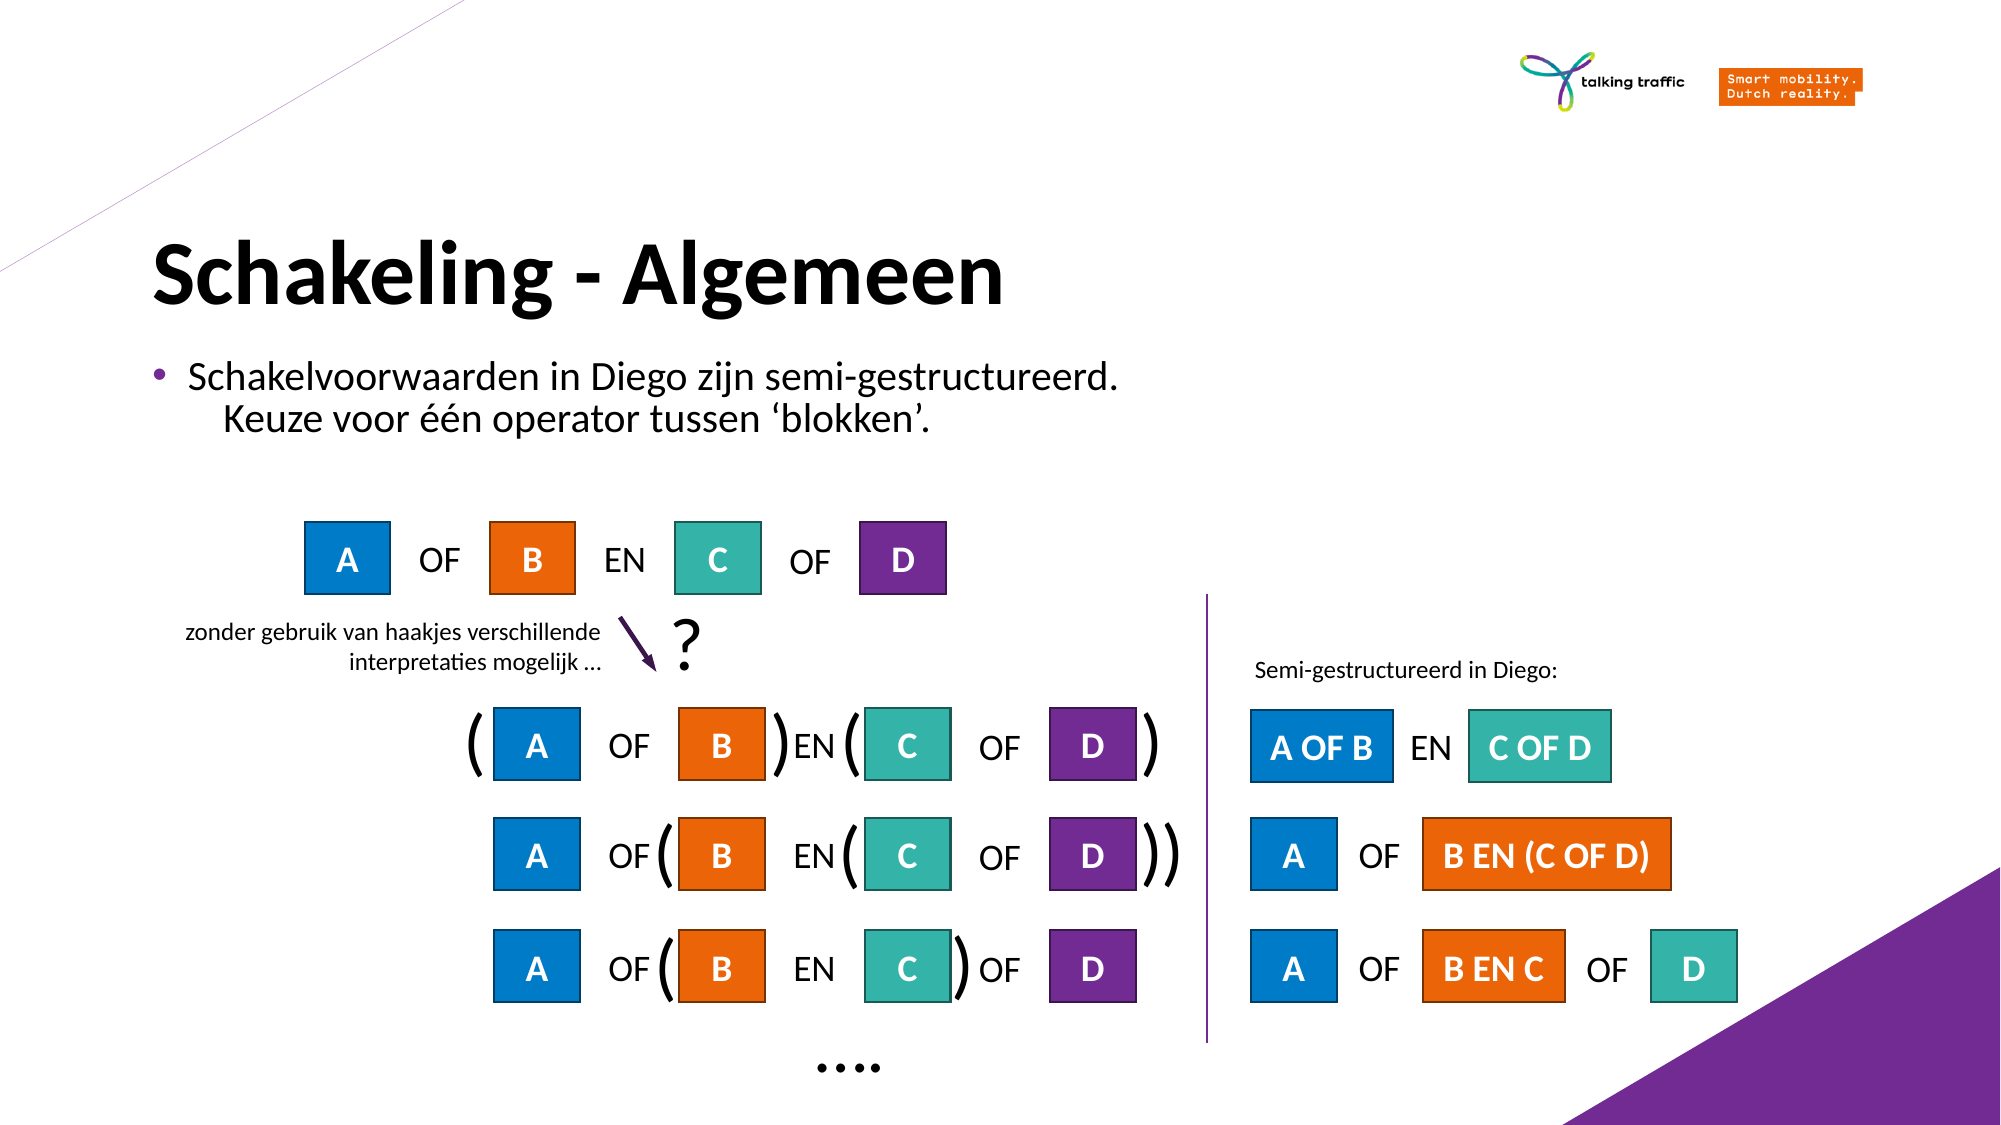

Schakeling - Algemeen
# Schakelvoorwaarden in Diego zijn semi-gestructureerd. Keuze voor één operator tussen ‘blokken’.
A
B
C
D
EN
OF
OF
?
Semi-gestructureerd in Diego:
A OF B
C OF D
EN
A
B EN (C OF D)
OF
A
B EN C
D
OF
OF
zonder gebruik van haakjes verschillende interpretaties mogelijk …
(
)
(
)
A
B
C
D
EN
OF
OF
)
)
(
(
A
B
C
D
EN
OF
OF
)
(
A
B
C
D
EN
OF
OF
….
38